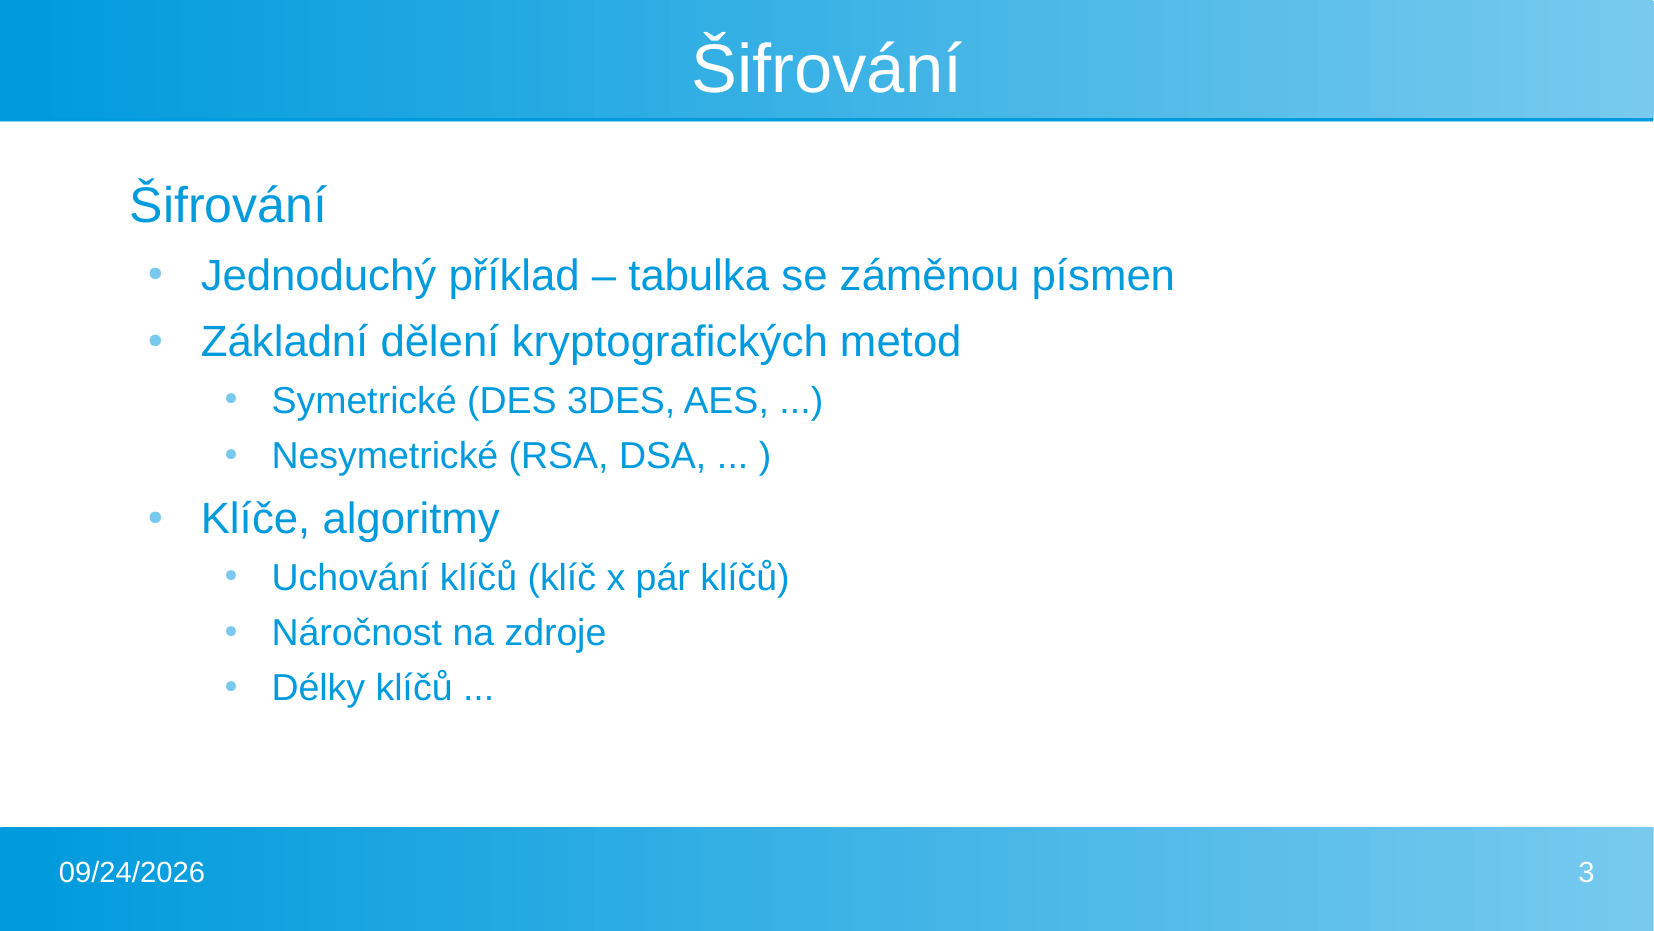

# Šifrování
Šifrování
Jednoduchý příklad – tabulka se záměnou písmen
Základní dělení kryptografických metod
Symetrické (DES 3DES, AES, ...)
Nesymetrické (RSA, DSA, ... )
Klíče, algoritmy
Uchování klíčů (klíč x pár klíčů)
Náročnost na zdroje
Délky klíčů ...
3